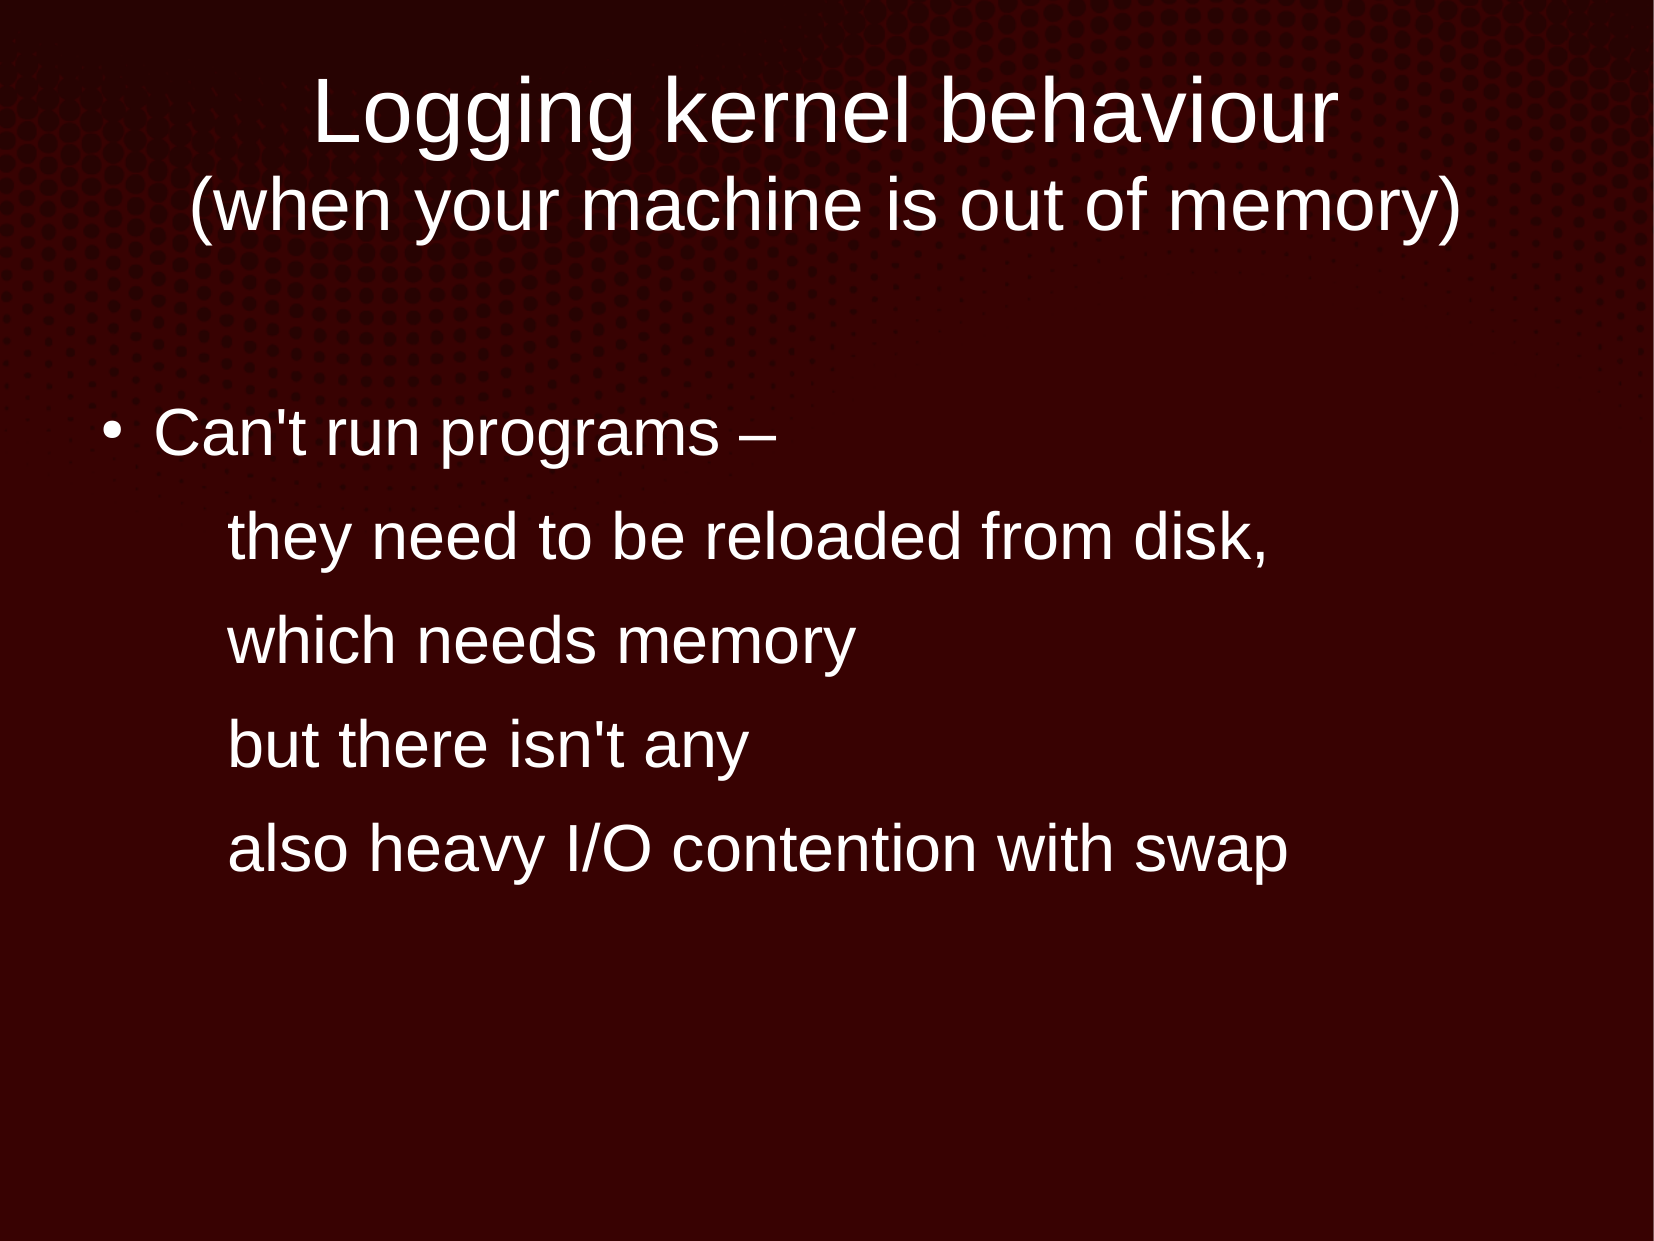

# Logging kernel behaviour (when your machine is out of memory)
Can't run programs –
 they need to be reloaded from disk,
 which needs memory
 but there isn't any
 also heavy I/O contention with swap